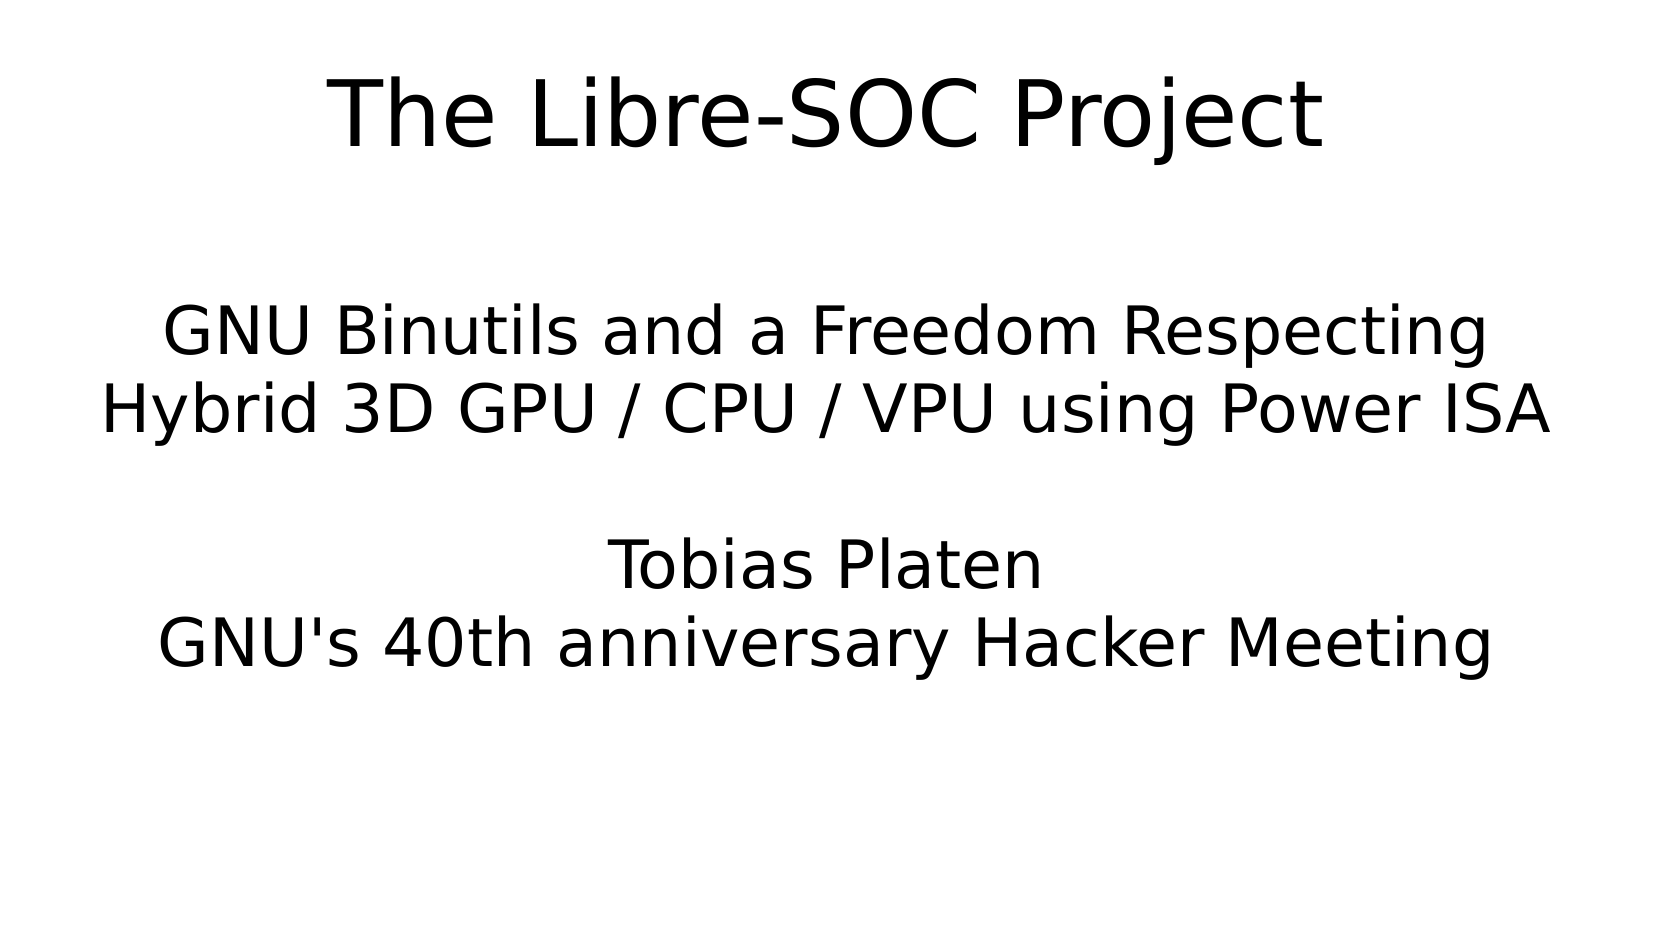

# The Libre-SOC Project
GNU Binutils and a Freedom Respecting
Hybrid 3D GPU / CPU / VPU using Power ISA
Tobias Platen
GNU's 40th anniversary Hacker Meeting